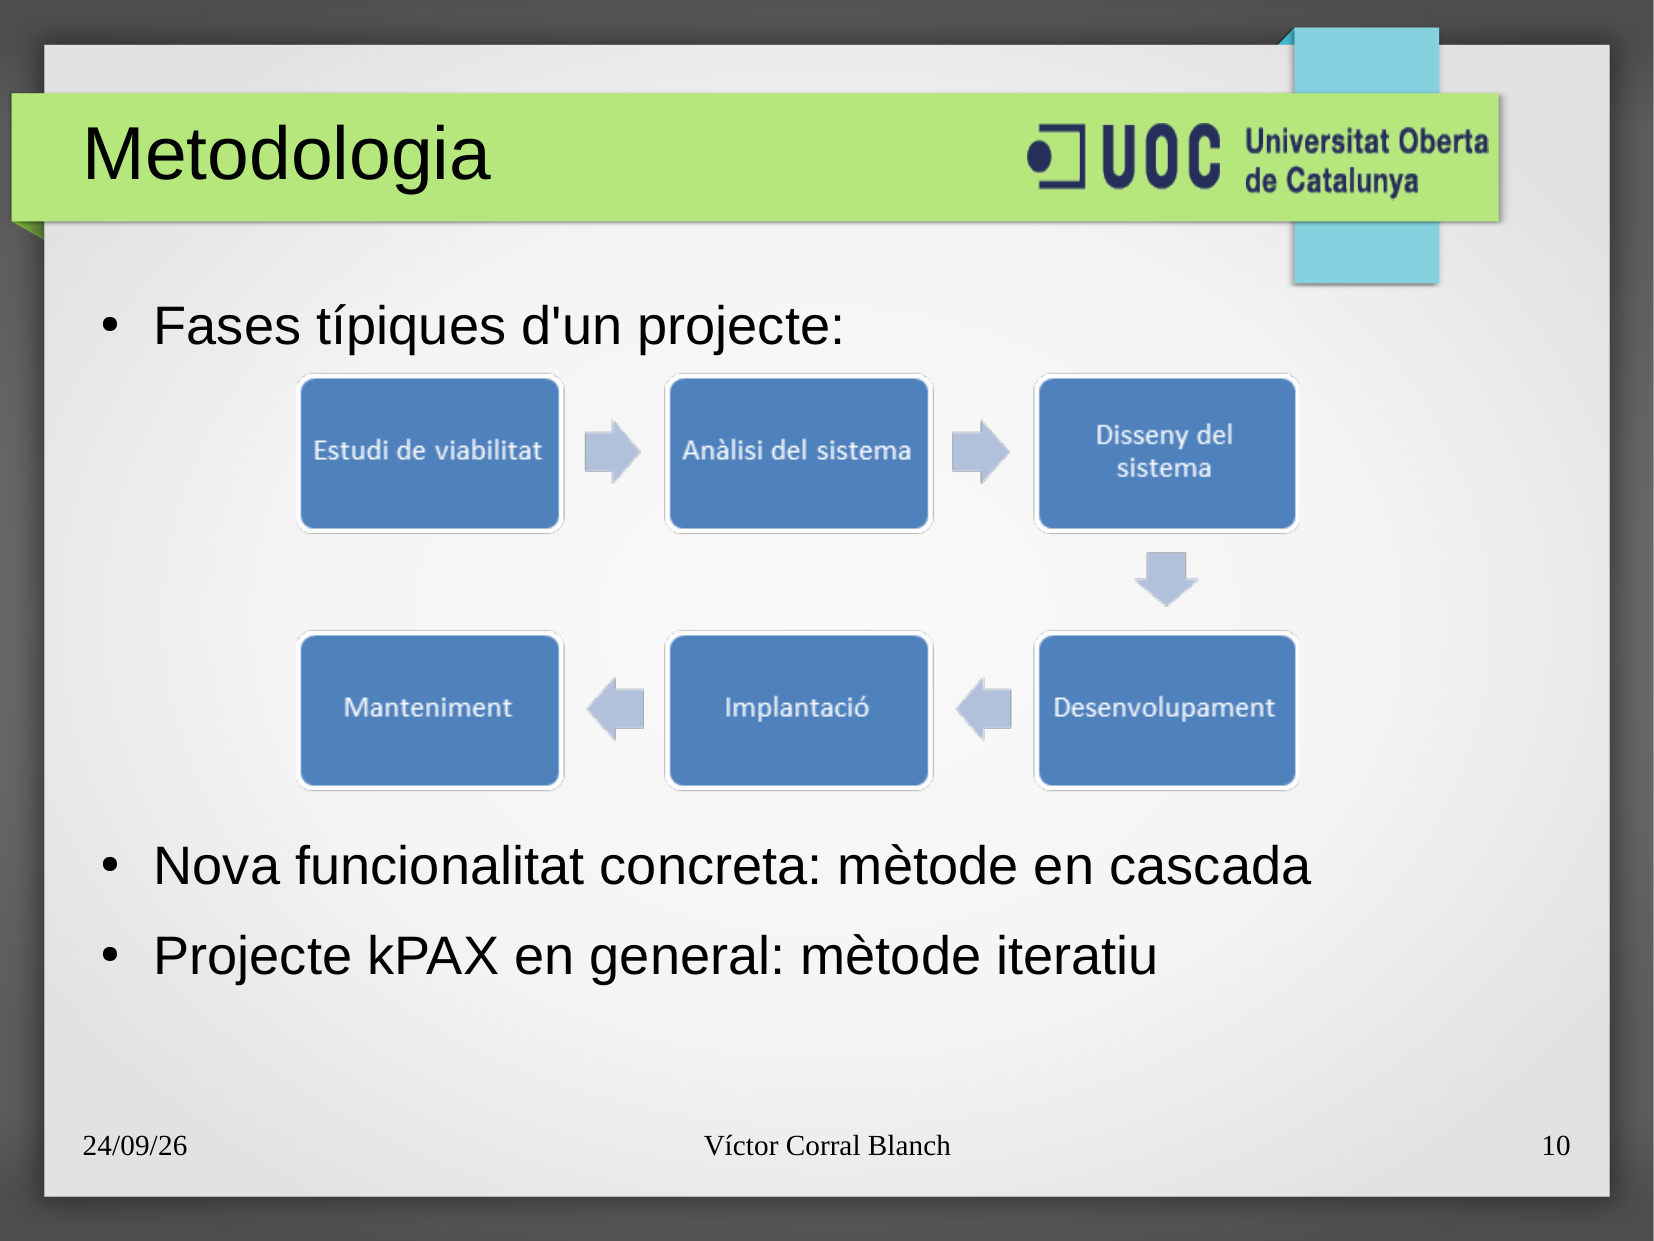

# Metodologia
Fases típiques d'un projecte:
Nova funcionalitat concreta: mètode en cascada
Projecte kPAX en general: mètode iteratiu
Víctor Corral Blanch
10